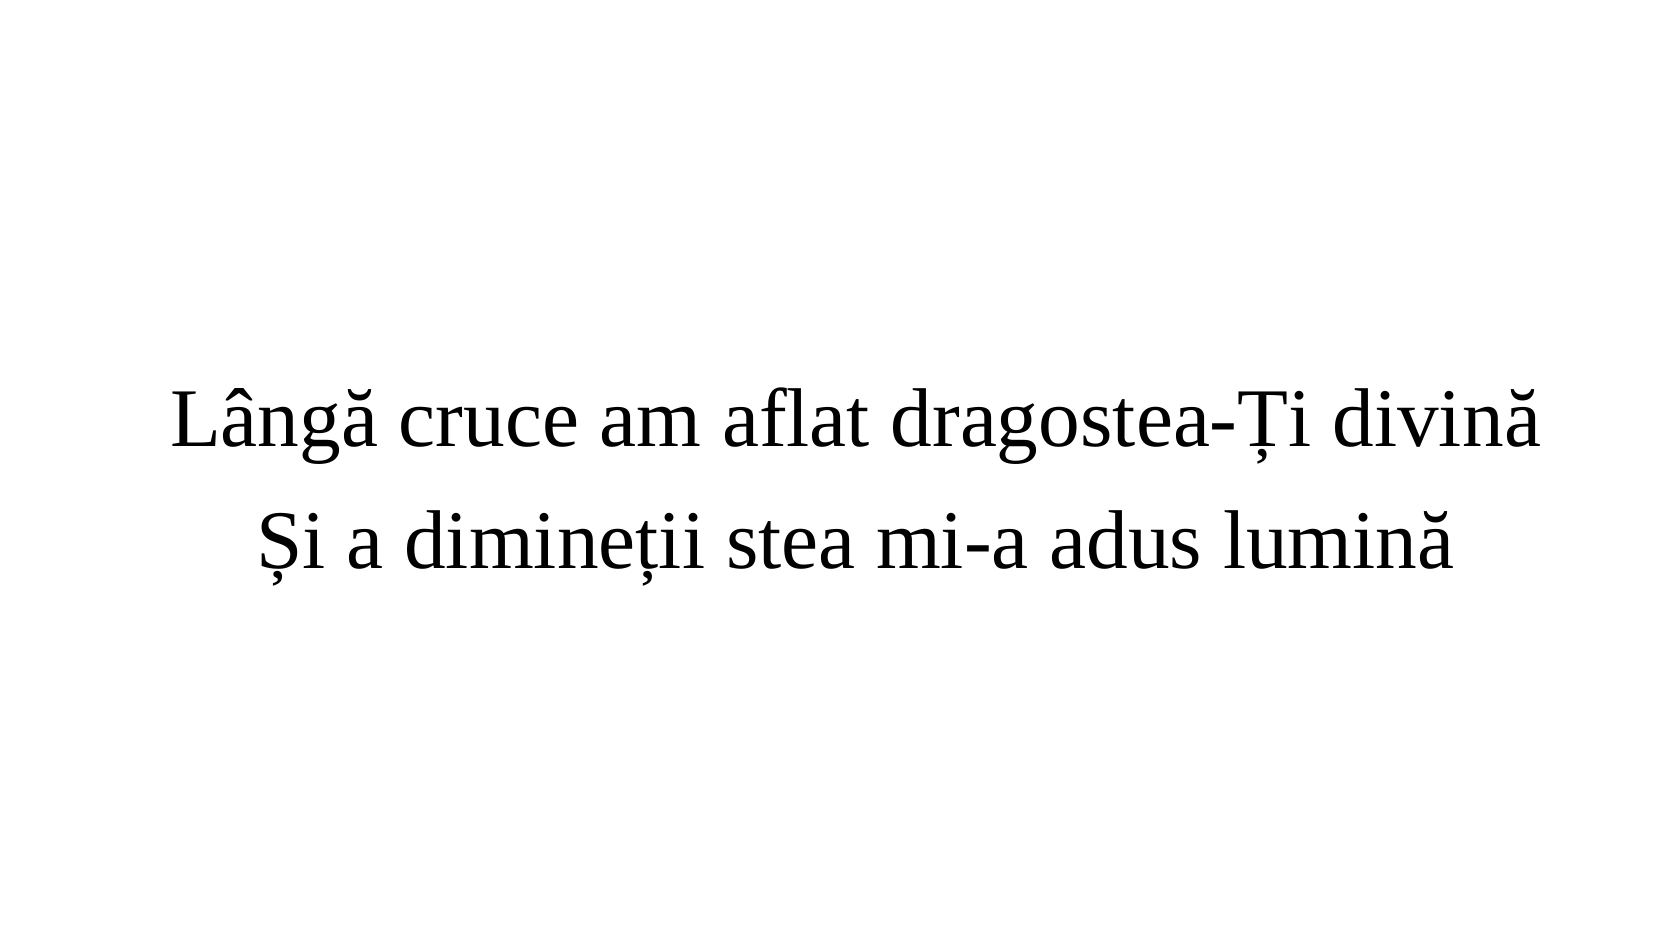

# Lângă cruce am aflat dragostea-Ți divină
Și a dimineții stea mi-a adus lumină